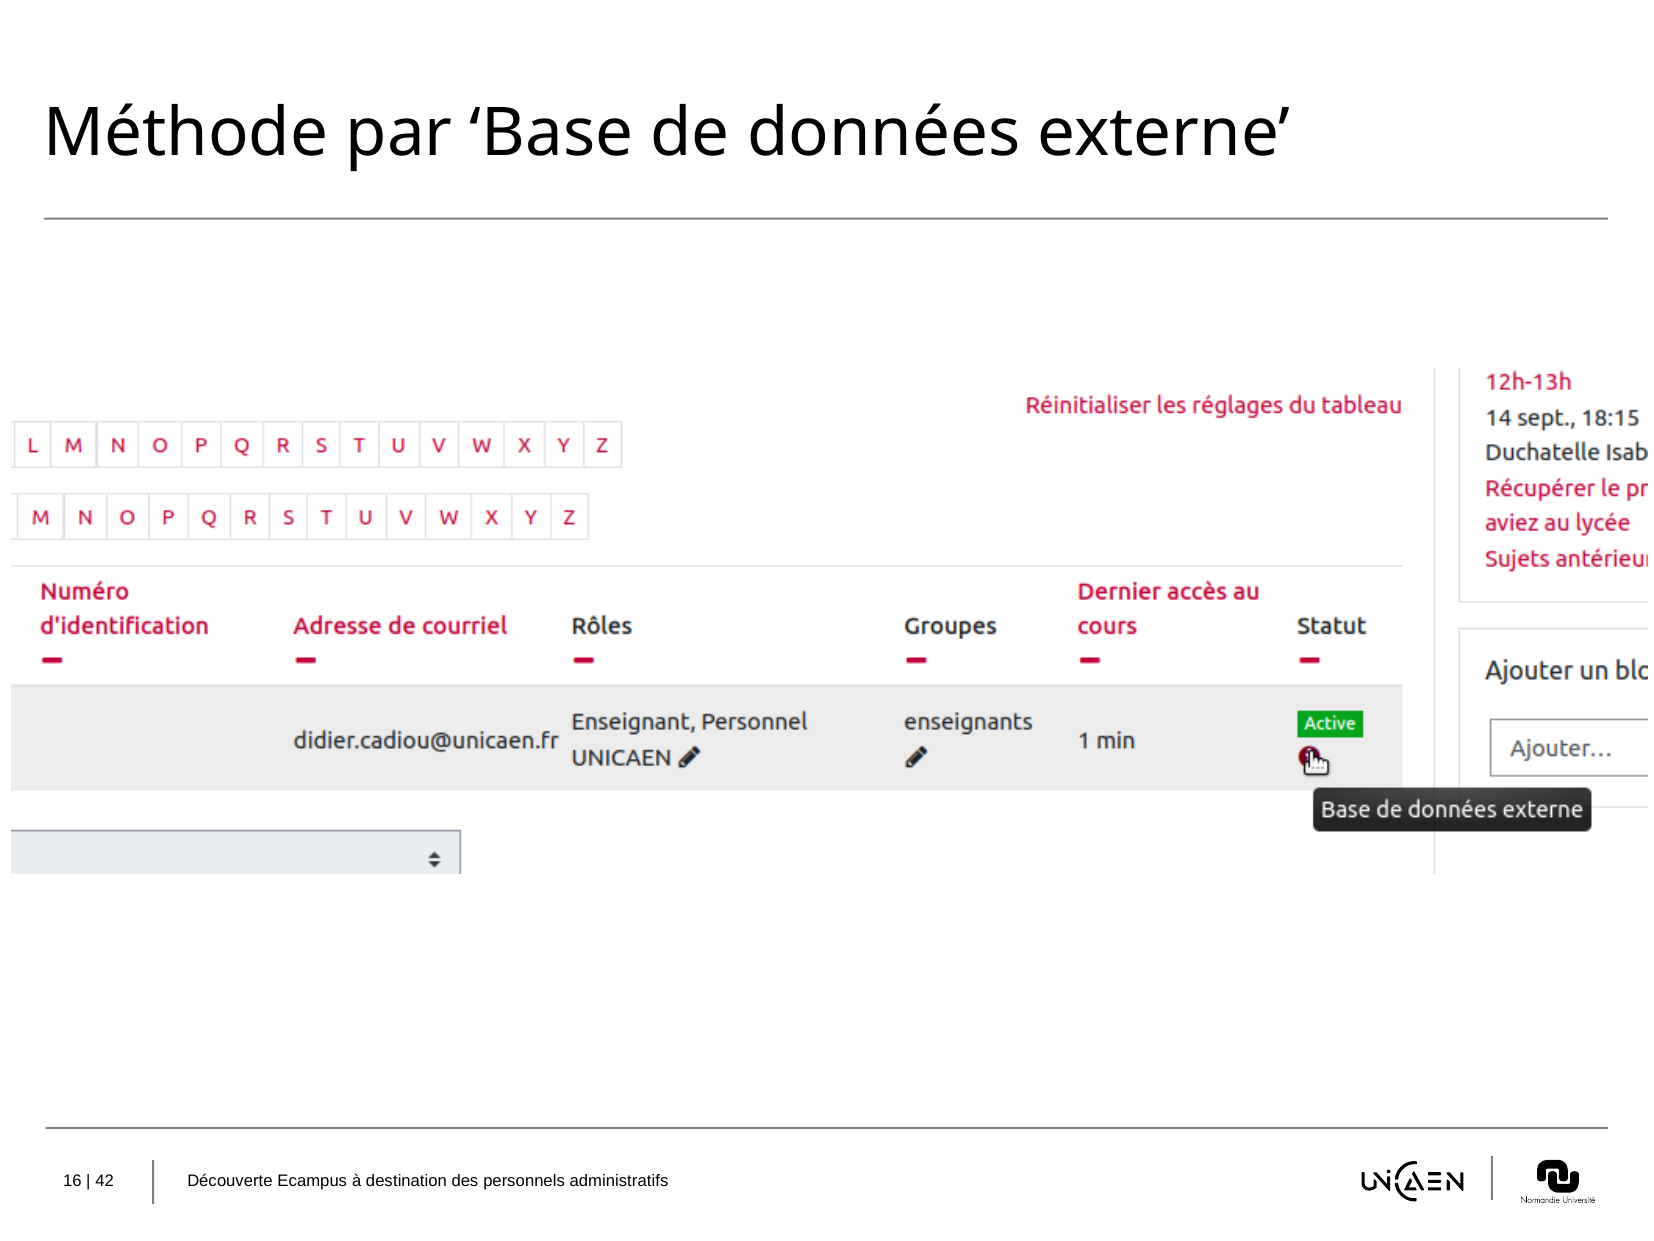

# Méthode par ‘Base de données externe’
16
Découverte Ecampus pourn les personnels administratifs